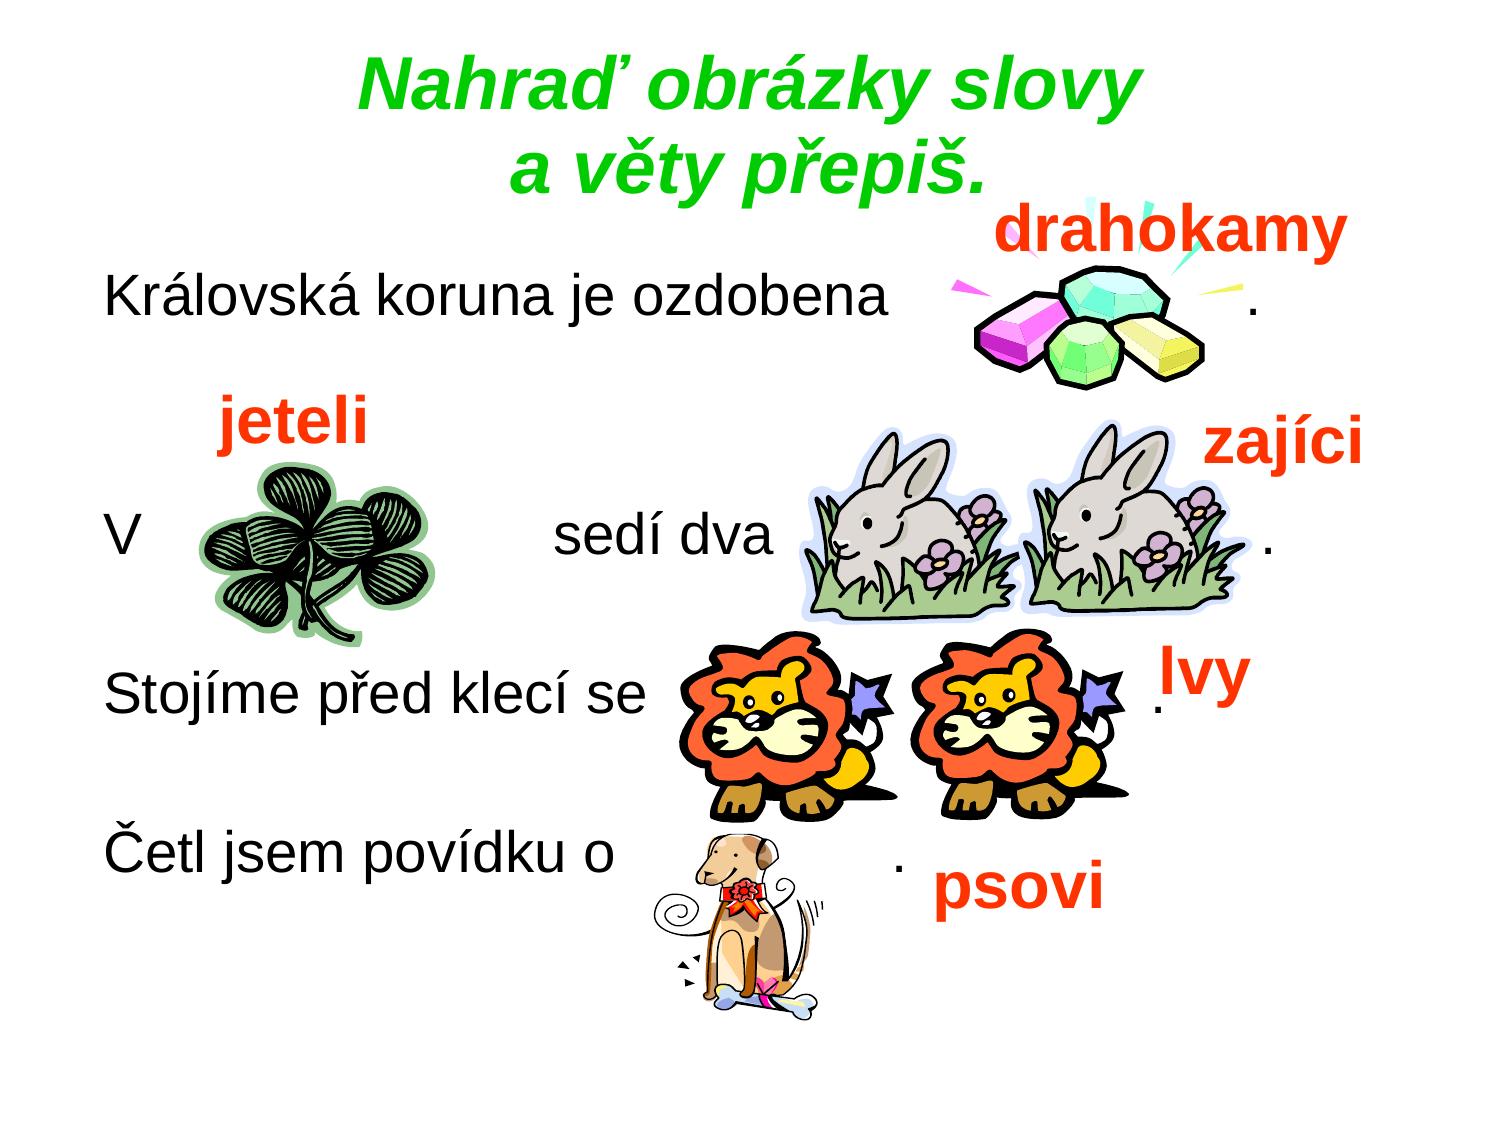

# Nahraď obrázky slovy a věty přepiš.
drahokamy
Královská koruna je ozdobena .
V 				sedí dva .
Stojíme před klecí se .
Četl jsem povídku o .
jeteli
zajíci
lvy
psovi